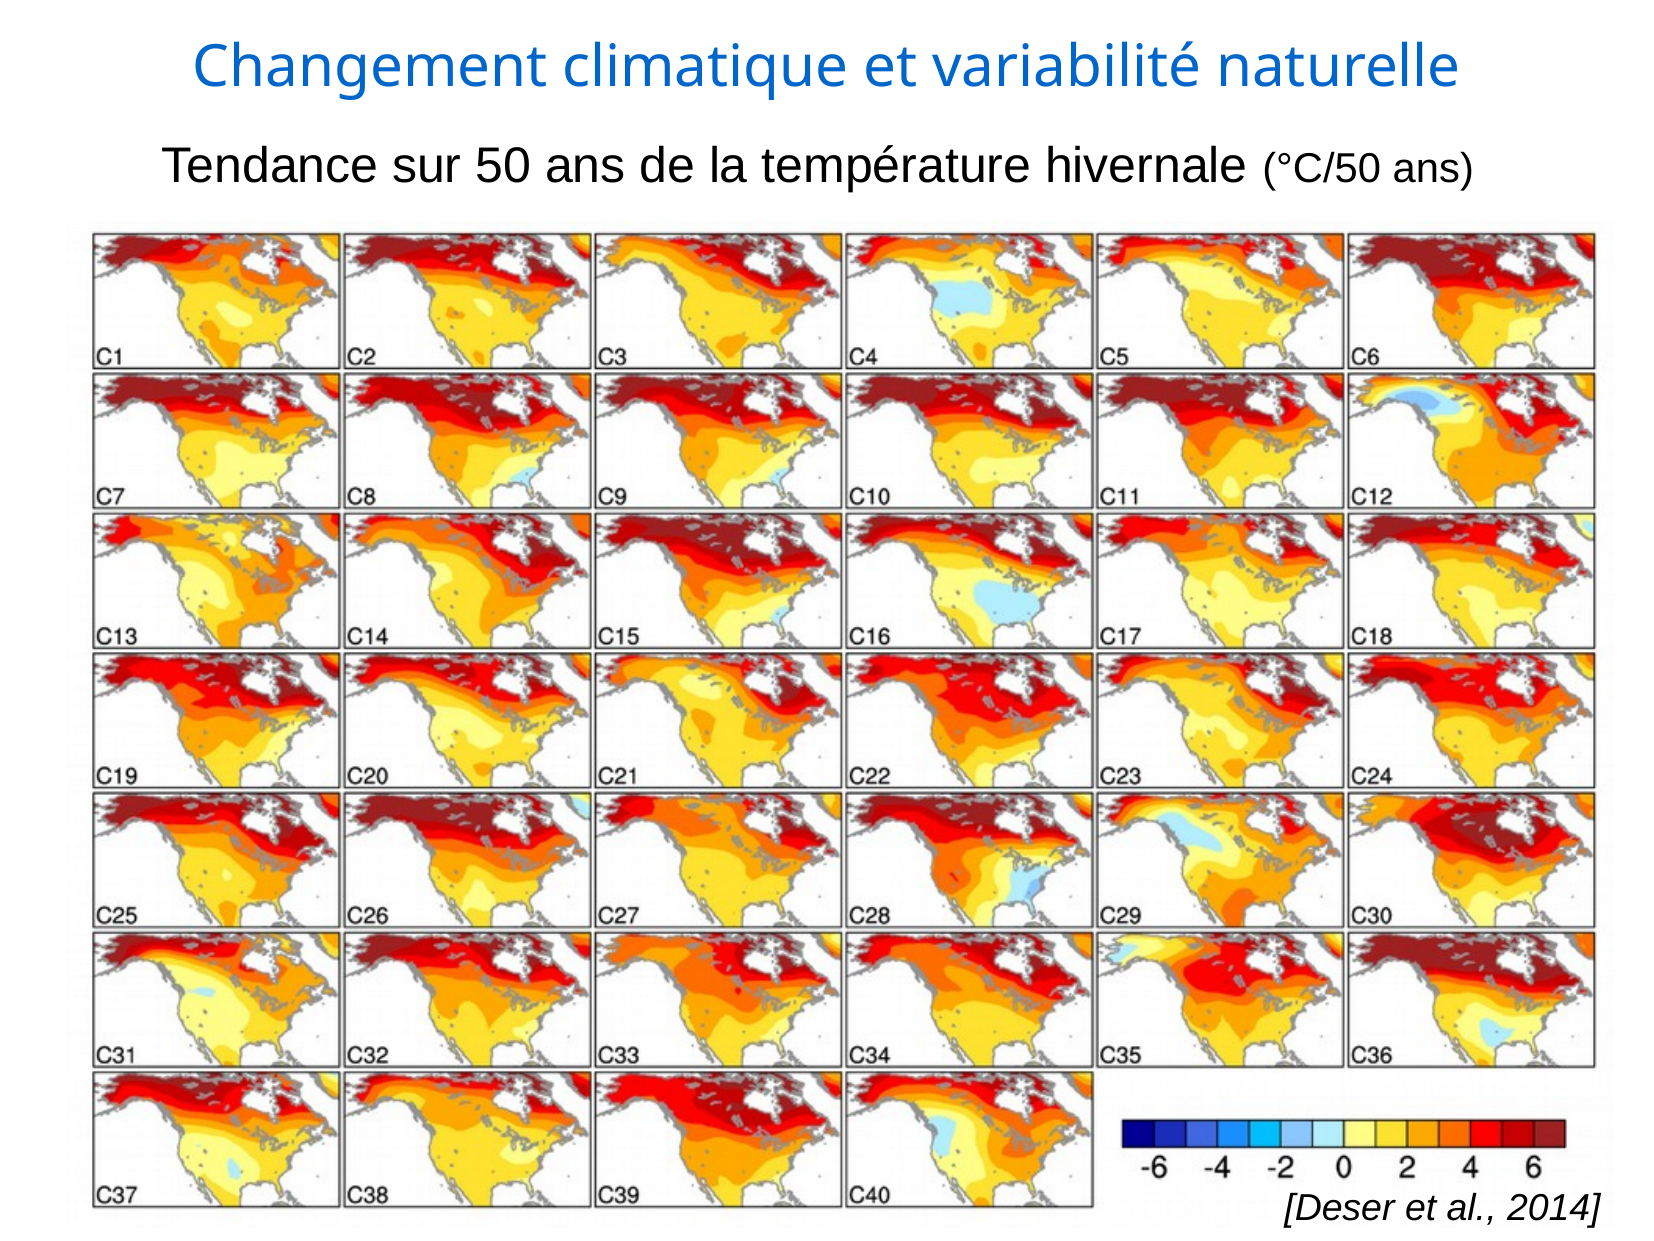

Changement climatique et variabilité naturelle
Tendance sur 50 ans de la température hivernale (°C/50 ans)
[Deser et al., 2014]